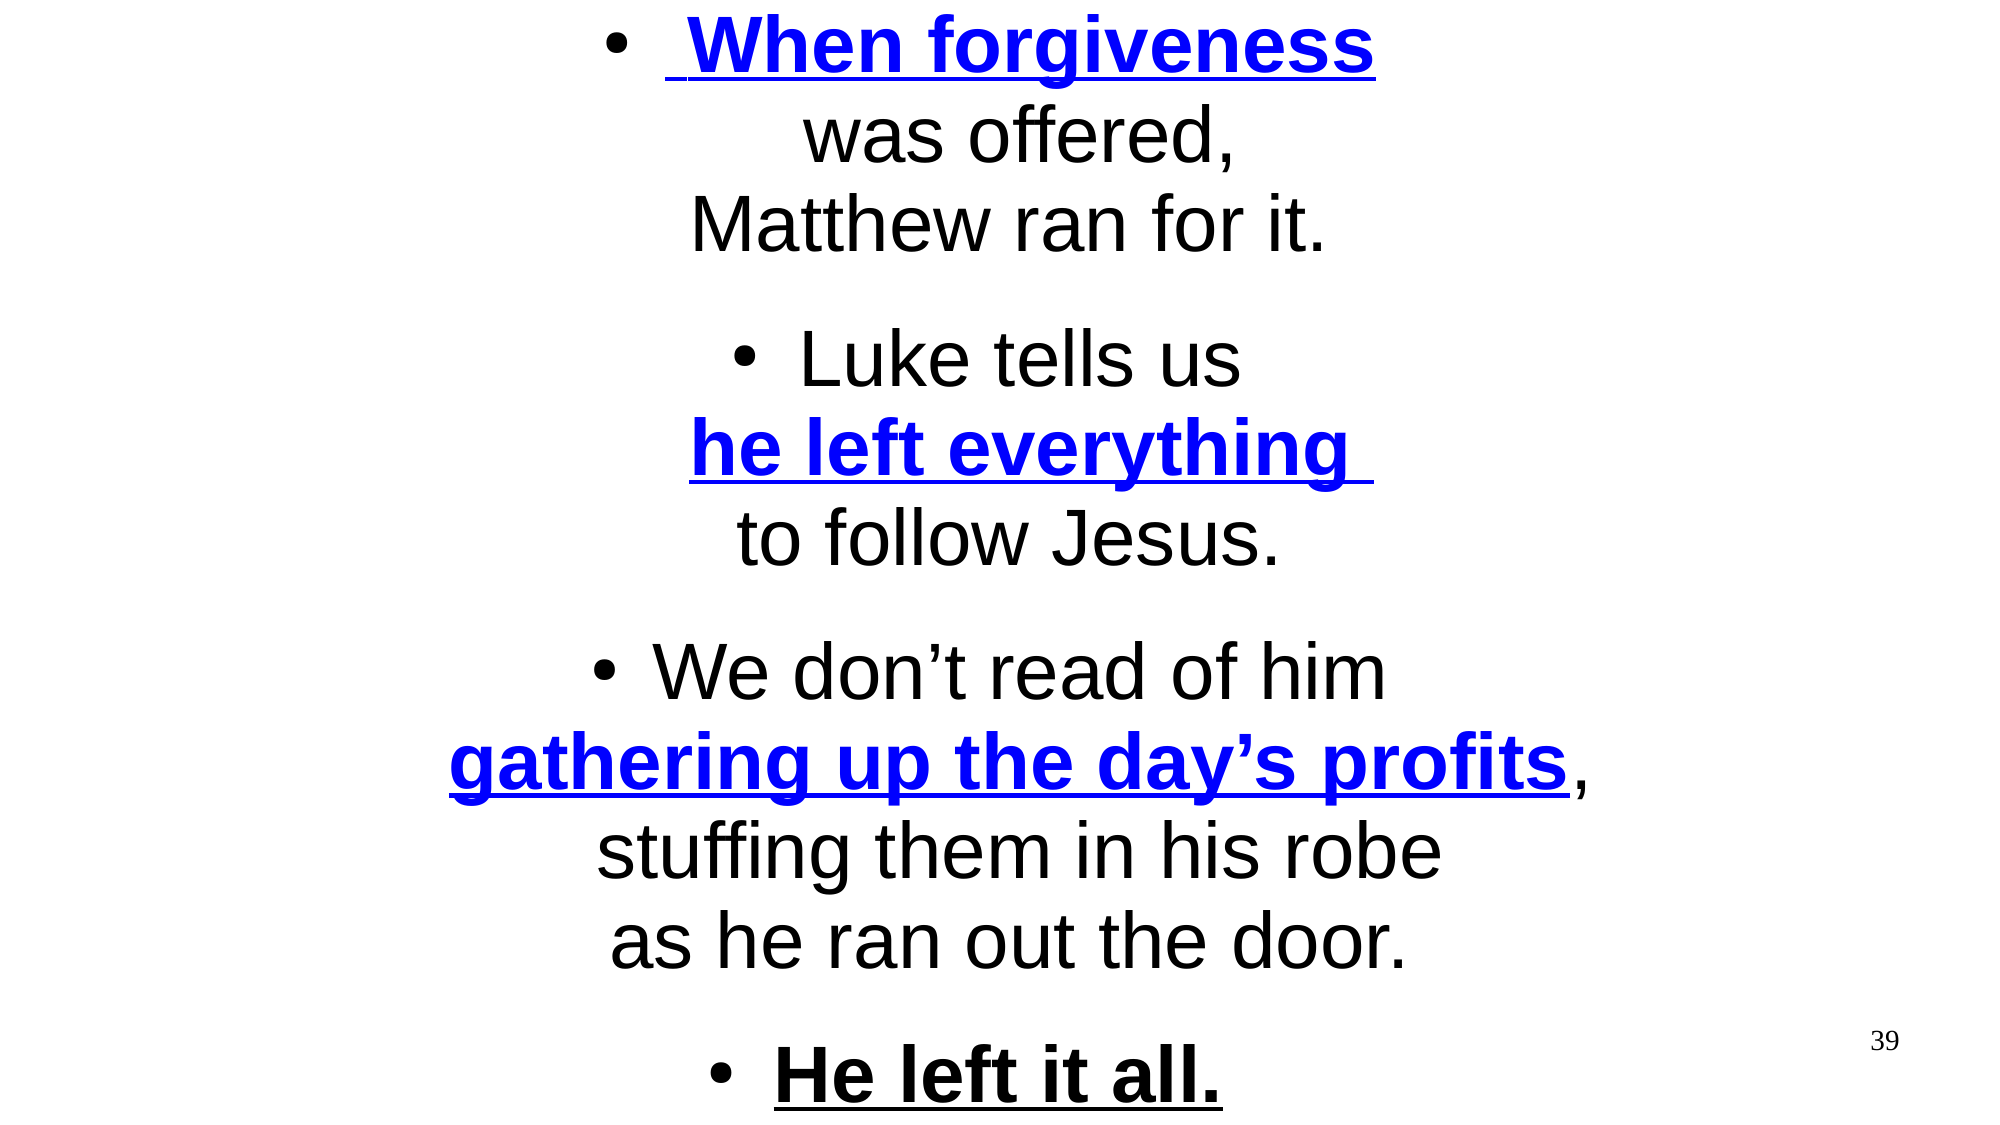

# When forgiveness was offered, Matthew ran for it.
Luke tells us
he left everything
to follow Jesus.
We don’t read of him
gathering up the day’s profits,
stuffing them in his robe
as he ran out the door.
He left it all.
39